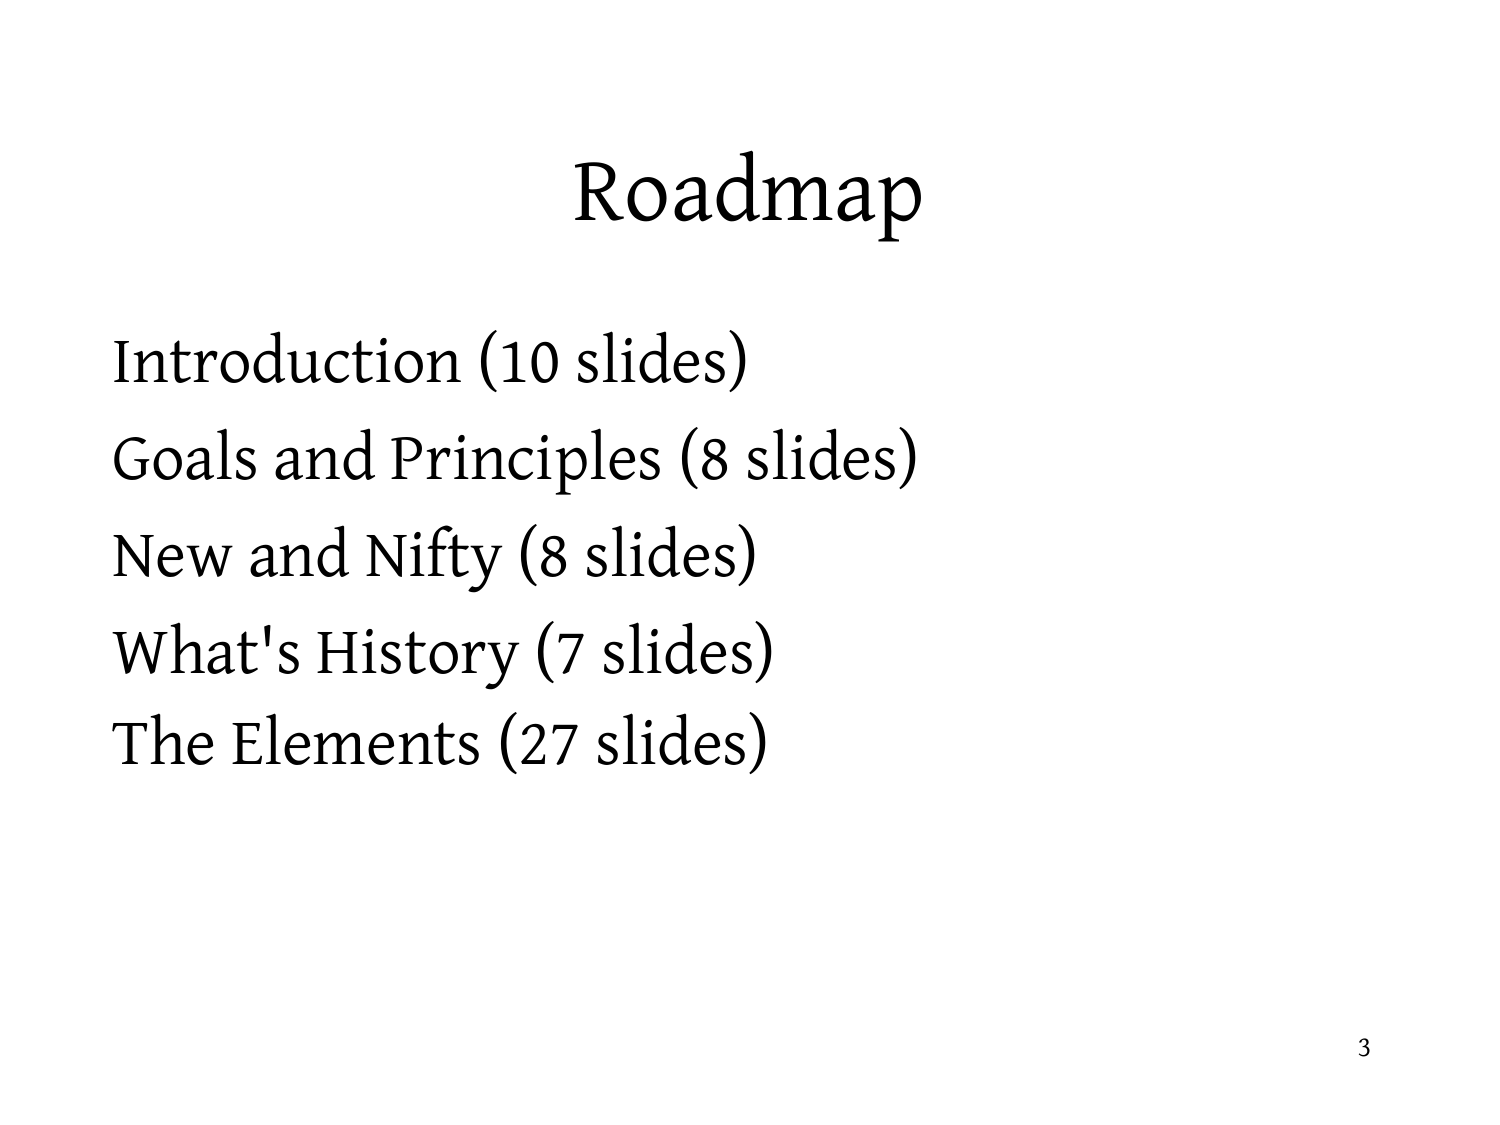

# Roadmap
Introduction (10 slides)
Goals and Principles (8 slides)
New and Nifty (8 slides)
What's History (7 slides)
The Elements (27 slides)